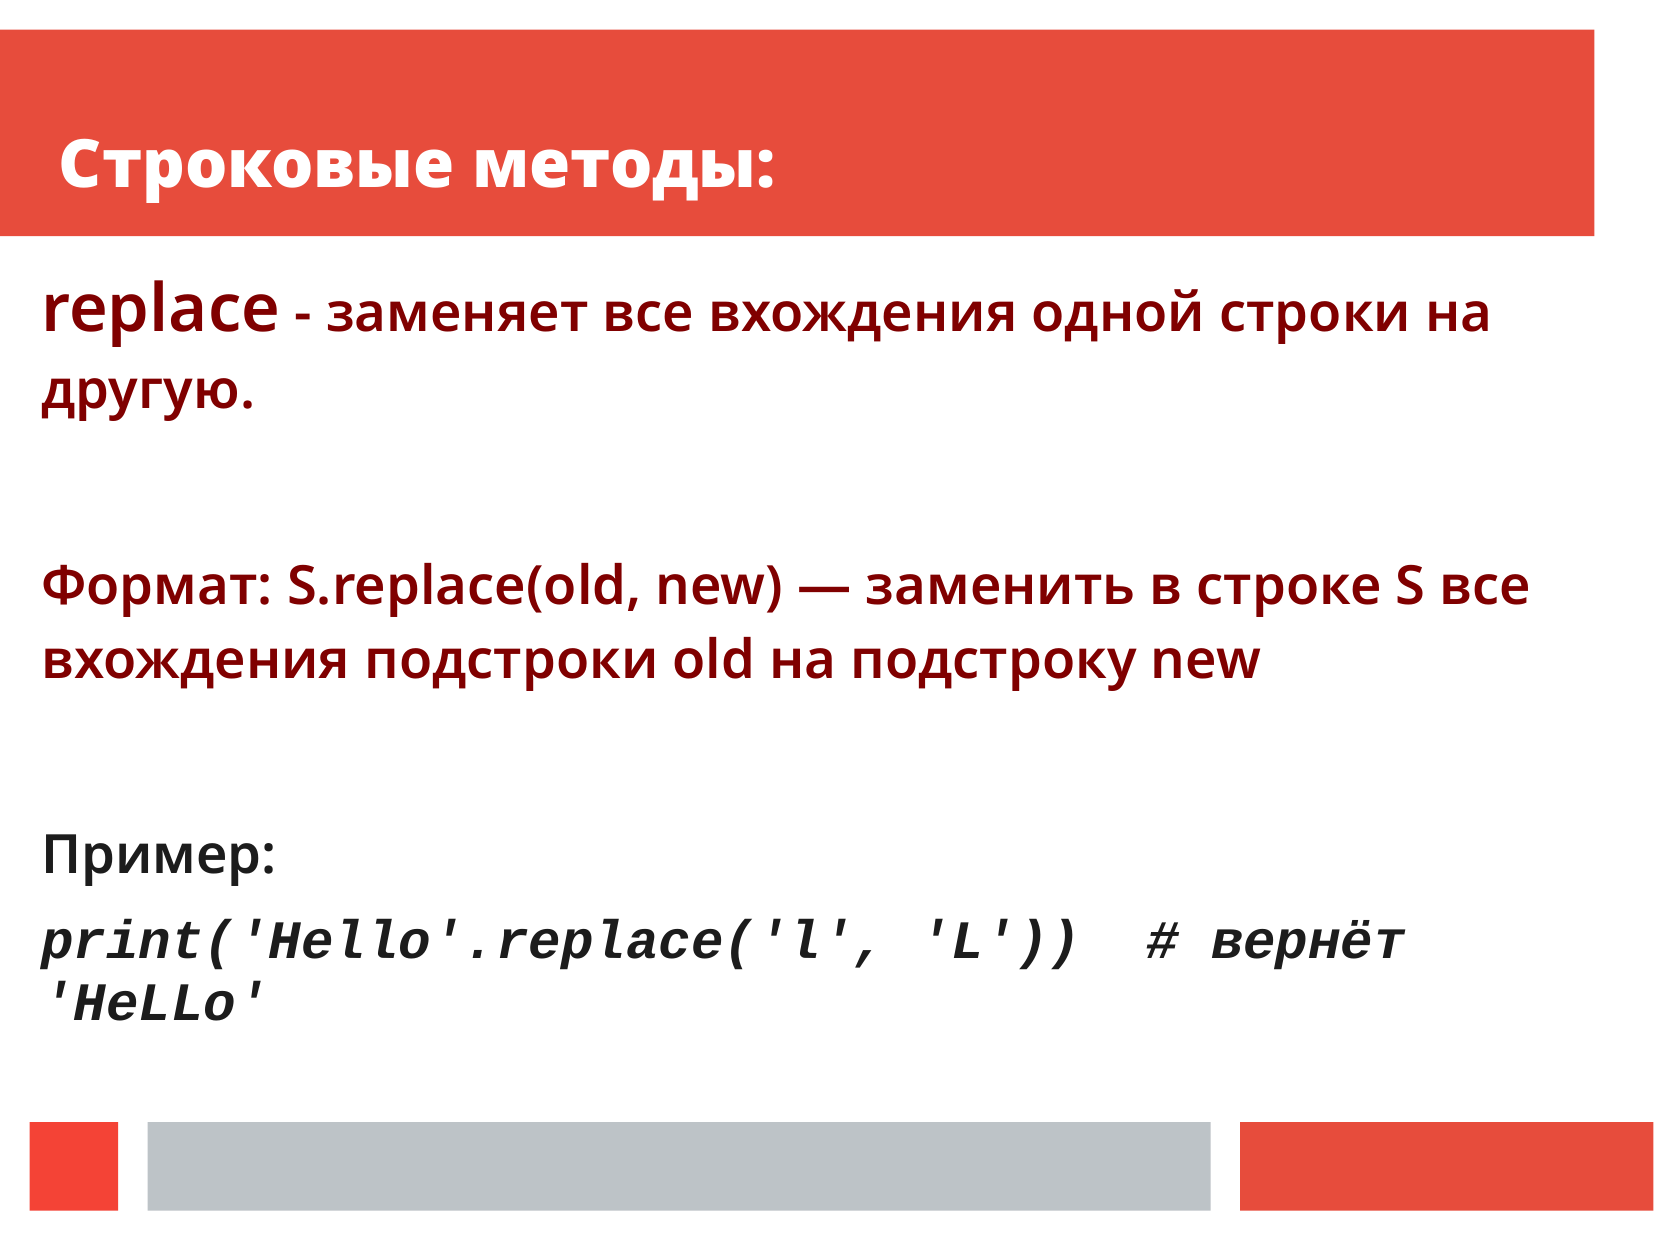

# Строковые методы:
replace - заменяет все вхождения одной строки на другую.
Формат: S.replace(old, new) — заменить в строке S все вхождения подстроки old на подстроку new
Пример:
print('Hello'.replace('l', 'L')) # вернёт 'HeLLo'